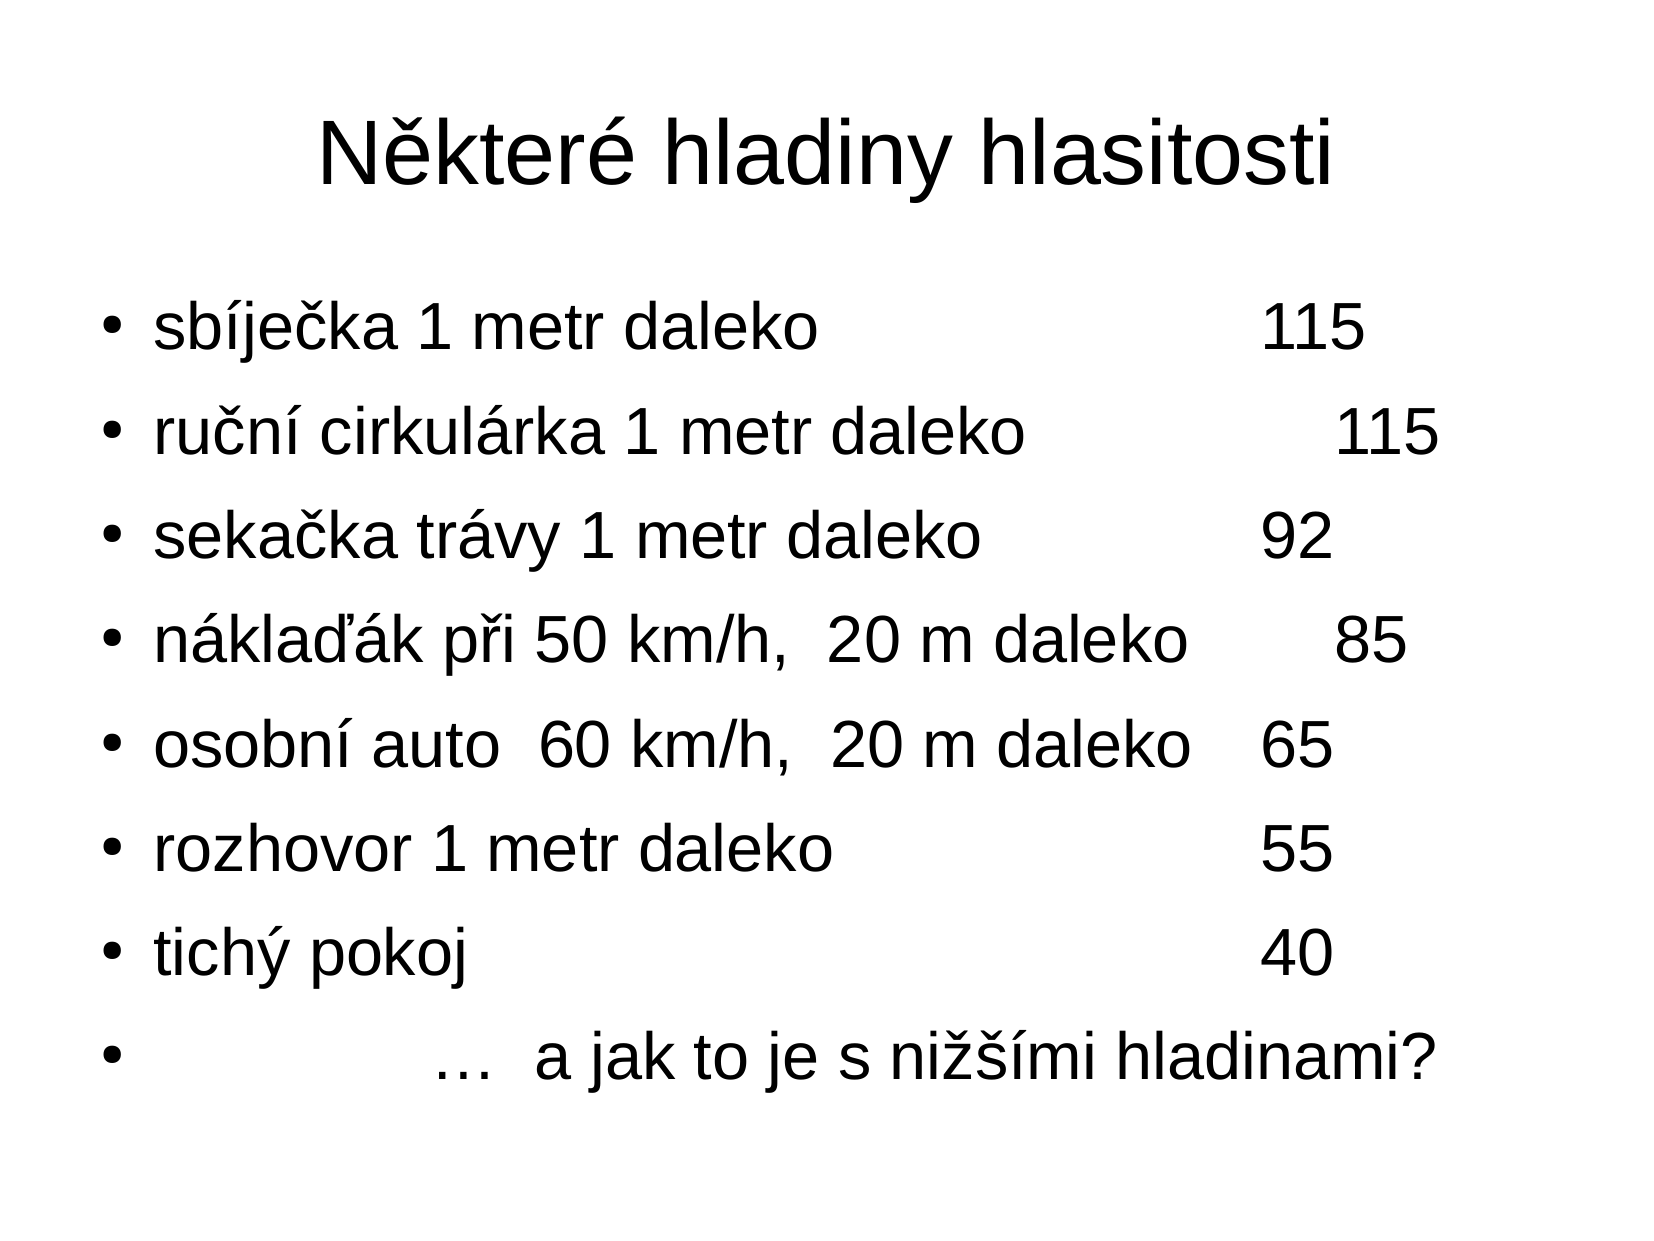

# Některé hladiny hlasitosti
sbíječka 1 metr daleko 						115
ruční cirkulárka 1 metr daleko 				115
sekačka trávy 1 metr daleko				92
náklaďák při 50 km/h, 20 m daleko	 	85
osobní auto 60 km/h, 20 m daleko 	65
rozhovor 1 metr daleko 						55
tichý pokoj 											40
 … a jak to je s nižšími hladinami?